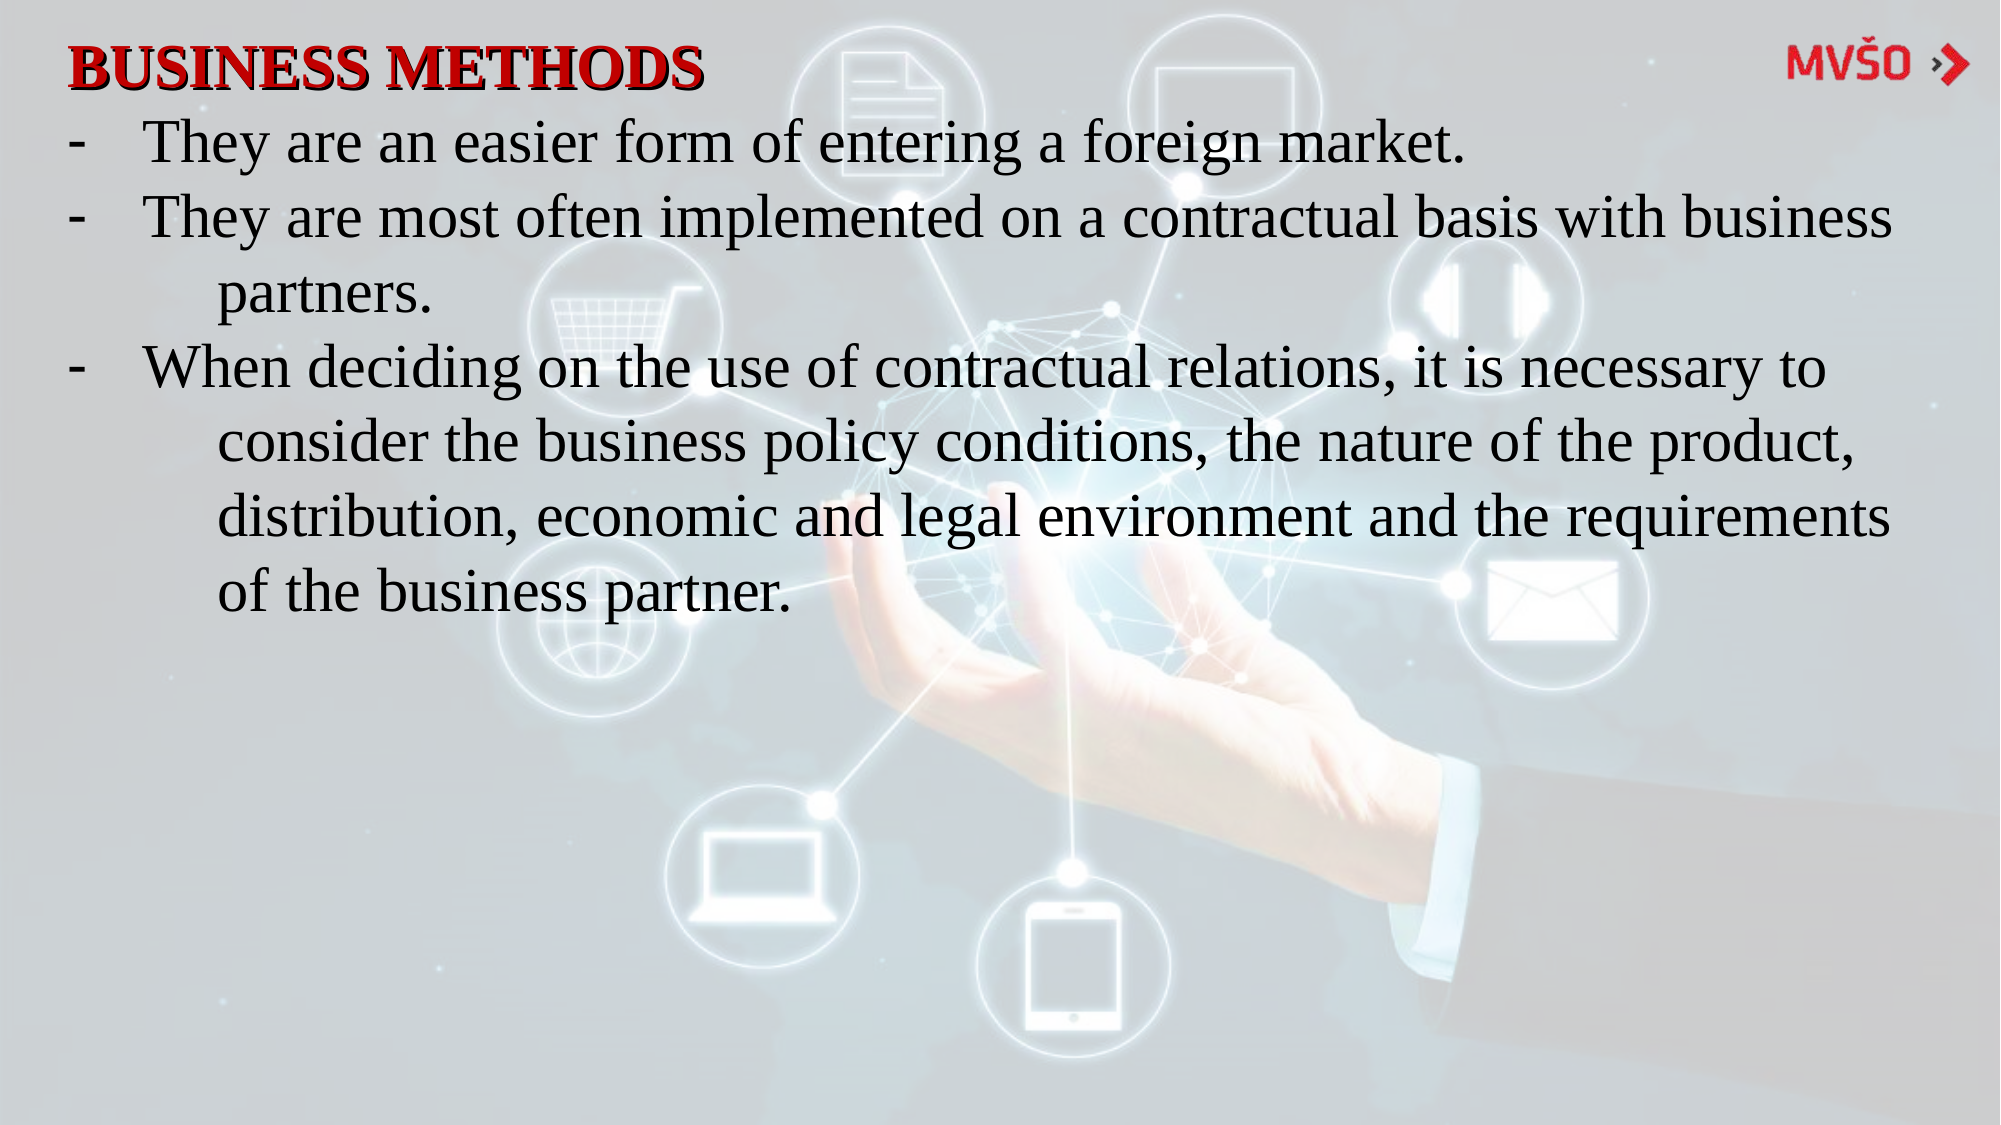

BUSINESS METHODS
They are an easier form of entering a foreign market.
They are most often implemented on a contractual basis with business partners.
When deciding on the use of contractual relations, it is necessary to consider the business policy conditions, the nature of the product, distribution, economic and legal environment and the requirements of the business partner.